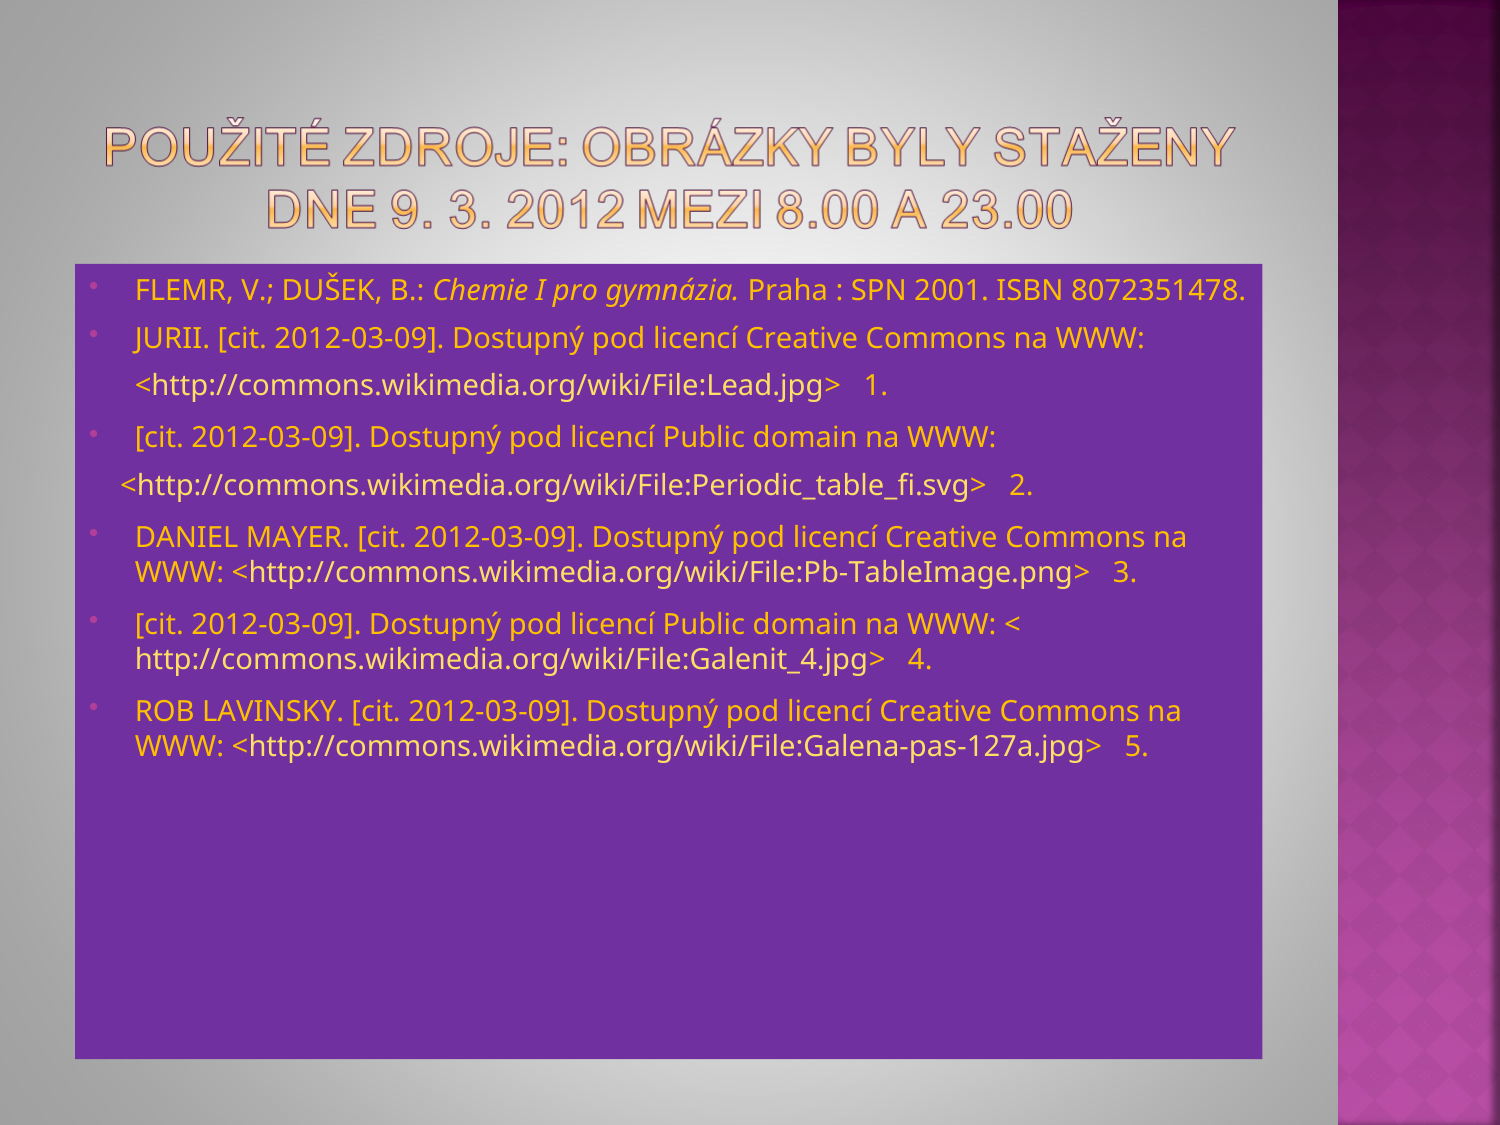

# FLEMR, V.; DUŠEK, B.: Chemie I pro gymnázia. Praha : SPN 2001. ISBN 8072351478.
JURII. [cit. 2012-03-09]. Dostupný pod licencí Creative Commons na WWW:
<http://commons.wikimedia.org/wiki/File:Lead.jpg> 1.
[cit. 2012-03-09]. Dostupný pod licencí Public domain na WWW:
 <http://commons.wikimedia.org/wiki/File:Periodic_table_fi.svg> 2.
DANIEL MAYER. [cit. 2012-03-09]. Dostupný pod licencí Creative Commons na WWW: <http://commons.wikimedia.org/wiki/File:Pb-TableImage.png> 3.
[cit. 2012-03-09]. Dostupný pod licencí Public domain na WWW: <http://commons.wikimedia.org/wiki/File:Galenit_4.jpg> 4.
ROB LAVINSKY. [cit. 2012-03-09]. Dostupný pod licencí Creative Commons na WWW: <http://commons.wikimedia.org/wiki/File:Galena-pas-127a.jpg> 5.